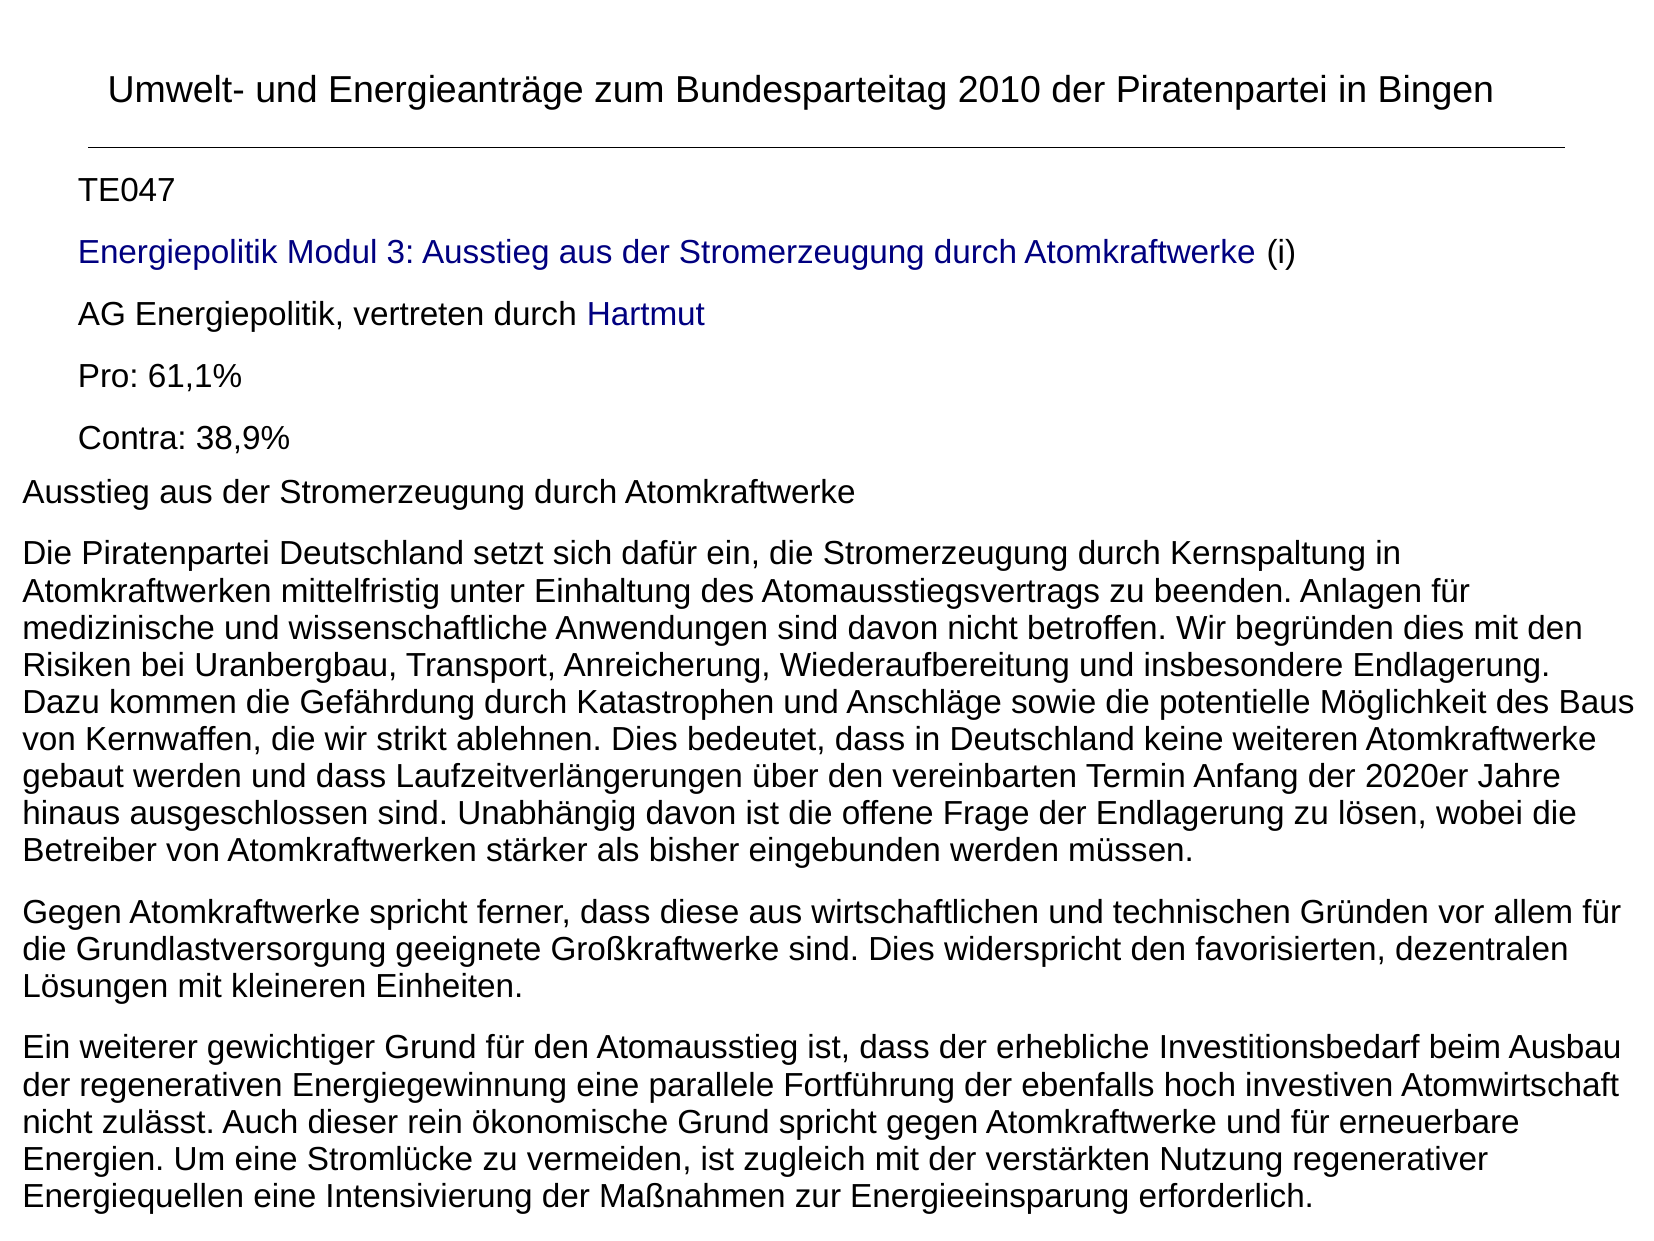

TE047
Energiepolitik Modul 3: Ausstieg aus der Stromerzeugung durch Atomkraftwerke (i)
AG Energiepolitik, vertreten durch Hartmut
Pro: 61,1%
Contra: 38,9%
Ausstieg aus der Stromerzeugung durch Atomkraftwerke
Die Piratenpartei Deutschland setzt sich dafür ein, die Stromerzeugung durch Kernspaltung in Atomkraftwerken mittelfristig unter Einhaltung des Atomausstiegsvertrags zu beenden. Anlagen für medizinische und wissenschaftliche Anwendungen sind davon nicht betroffen. Wir begründen dies mit den Risiken bei Uranbergbau, Transport, Anreicherung, Wiederaufbereitung und insbesondere Endlagerung. Dazu kommen die Gefährdung durch Katastrophen und Anschläge sowie die potentielle Möglichkeit des Baus von Kernwaffen, die wir strikt ablehnen. Dies bedeutet, dass in Deutschland keine weiteren Atomkraftwerke gebaut werden und dass Laufzeitverlängerungen über den vereinbarten Termin Anfang der 2020er Jahre hinaus ausgeschlossen sind. Unabhängig davon ist die offene Frage der Endlagerung zu lösen, wobei die Betreiber von Atomkraftwerken stärker als bisher eingebunden werden müssen.
Gegen Atomkraftwerke spricht ferner, dass diese aus wirtschaftlichen und technischen Gründen vor allem für die Grundlastversorgung geeignete Großkraftwerke sind. Dies widerspricht den favorisierten, dezentralen Lösungen mit kleineren Einheiten.
Ein weiterer gewichtiger Grund für den Atomausstieg ist, dass der erhebliche Investitionsbedarf beim Ausbau der regenerativen Energiegewinnung eine parallele Fortführung der ebenfalls hoch investiven Atomwirtschaft nicht zulässt. Auch dieser rein ökonomische Grund spricht gegen Atomkraftwerke und für erneuerbare Energien. Um eine Stromlücke zu vermeiden, ist zugleich mit der verstärkten Nutzung regenerativer Energiequellen eine Intensivierung der Maßnahmen zur Energieeinsparung erforderlich.